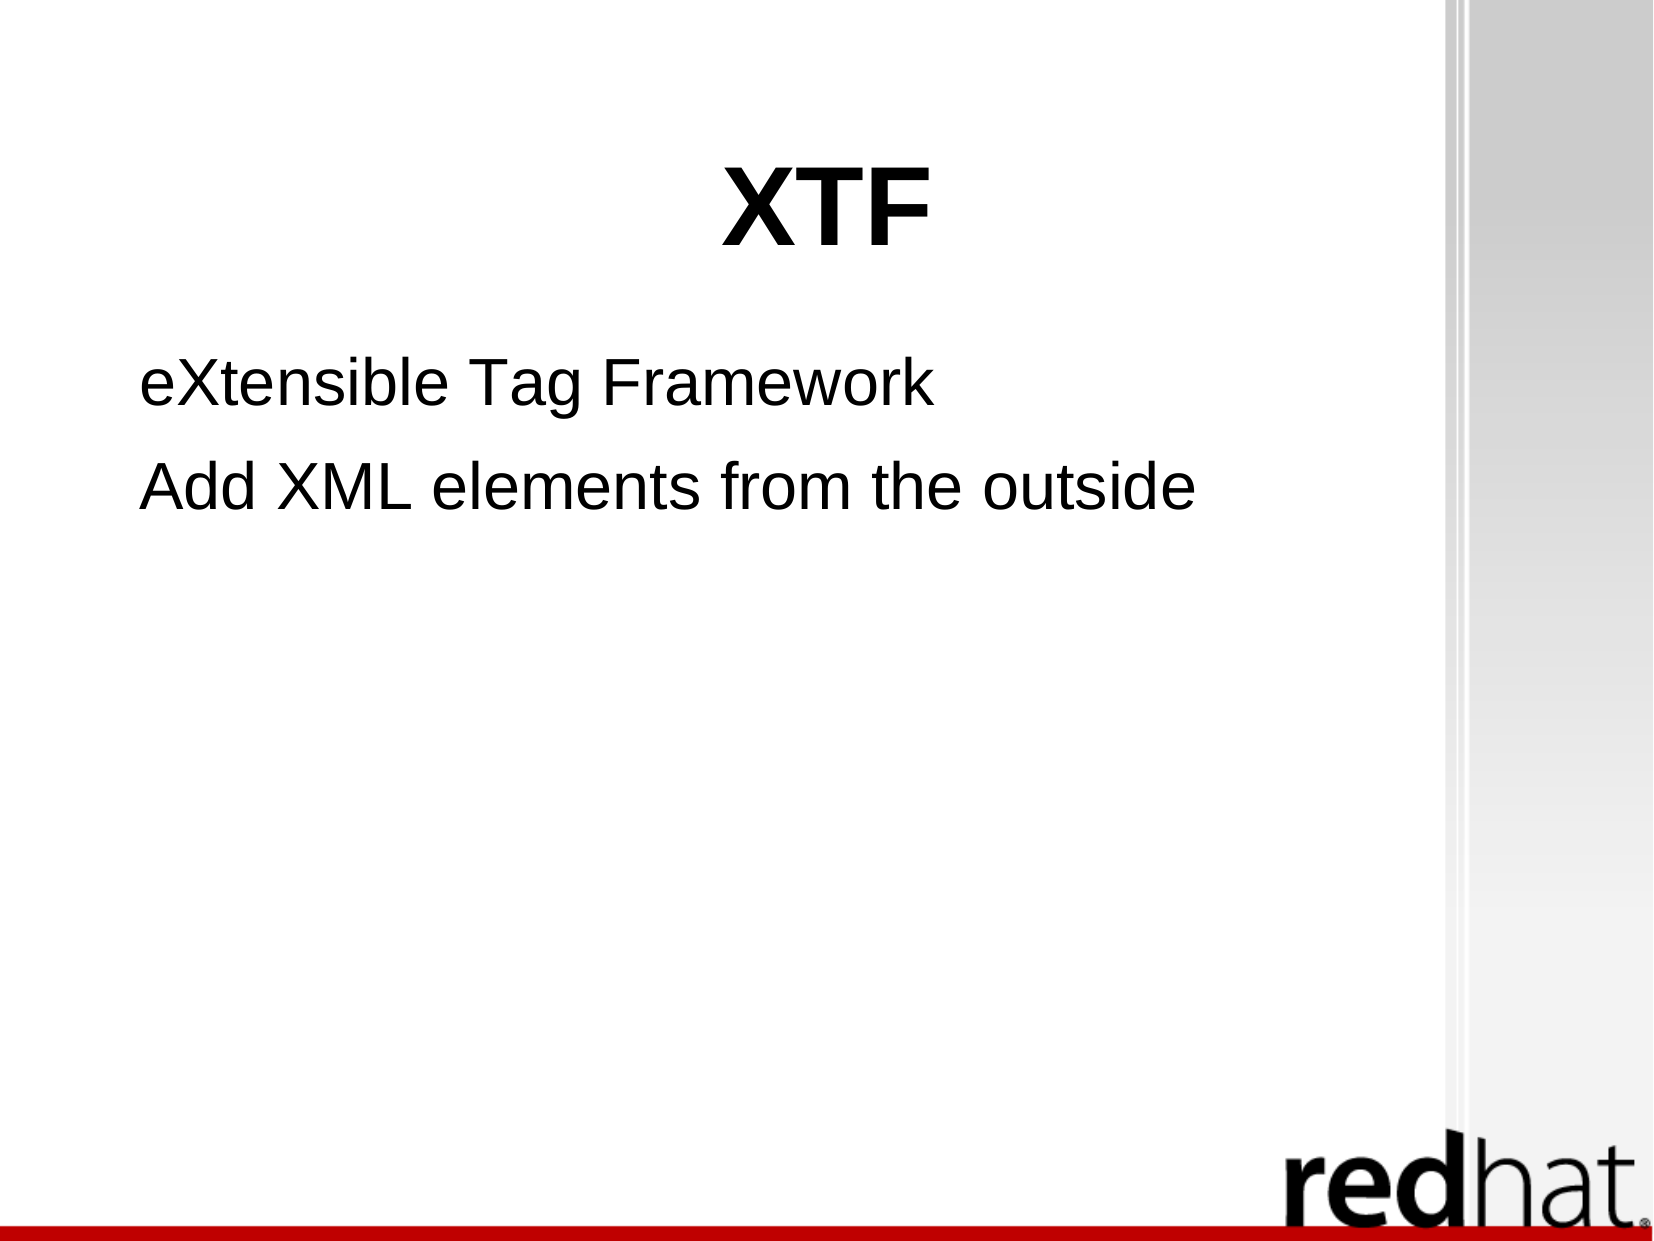

# XTF
eXtensible Tag Framework
Add XML elements from the outside